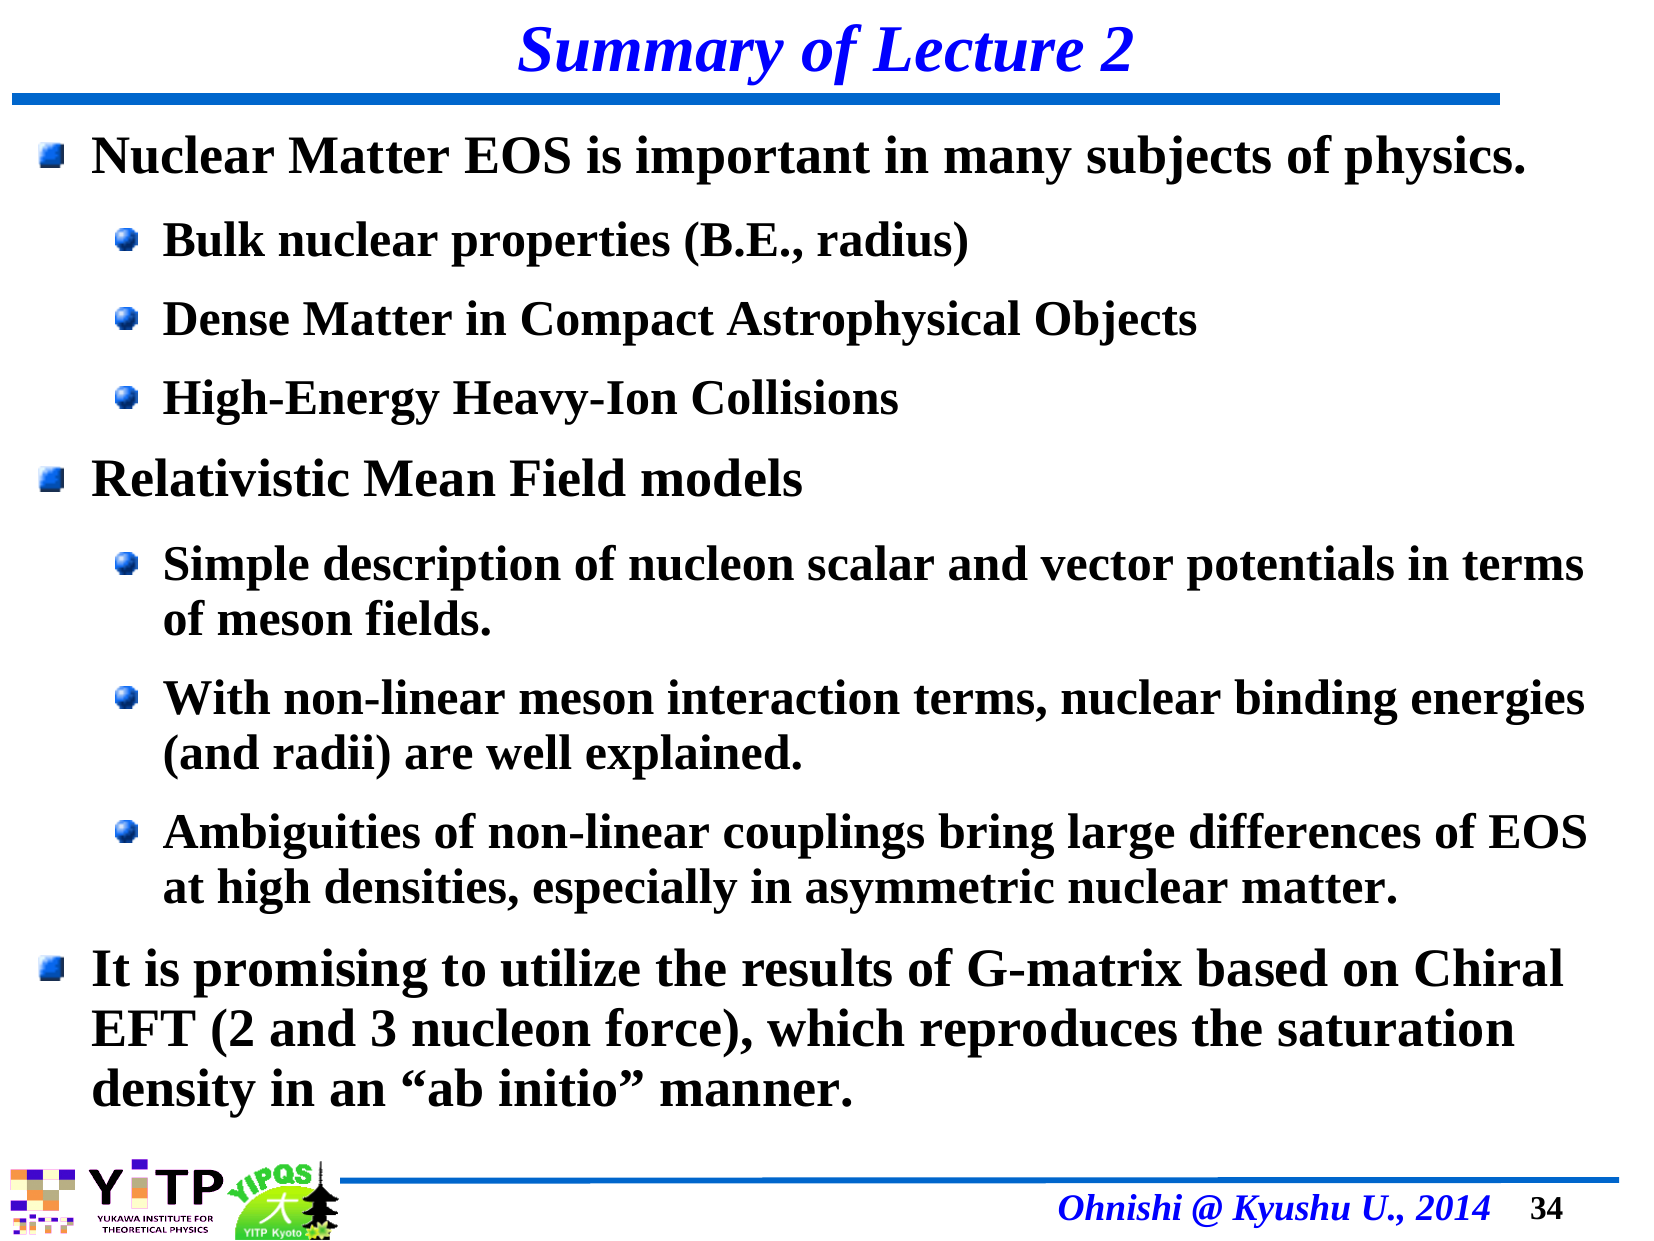

# Summary of Lecture 2
Nuclear Matter EOS is important in many subjects of physics.
Bulk nuclear properties (B.E., radius)
Dense Matter in Compact Astrophysical Objects
High-Energy Heavy-Ion Collisions
Relativistic Mean Field models
Simple description of nucleon scalar and vector potentials in terms of meson fields.
With non-linear meson interaction terms, nuclear binding energies (and radii) are well explained.
Ambiguities of non-linear couplings bring large differences of EOS at high densities, especially in asymmetric nuclear matter.
It is promising to utilize the results of G-matrix based on Chiral EFT (2 and 3 nucleon force), which reproduces the saturation density in an “ab initio” manner.